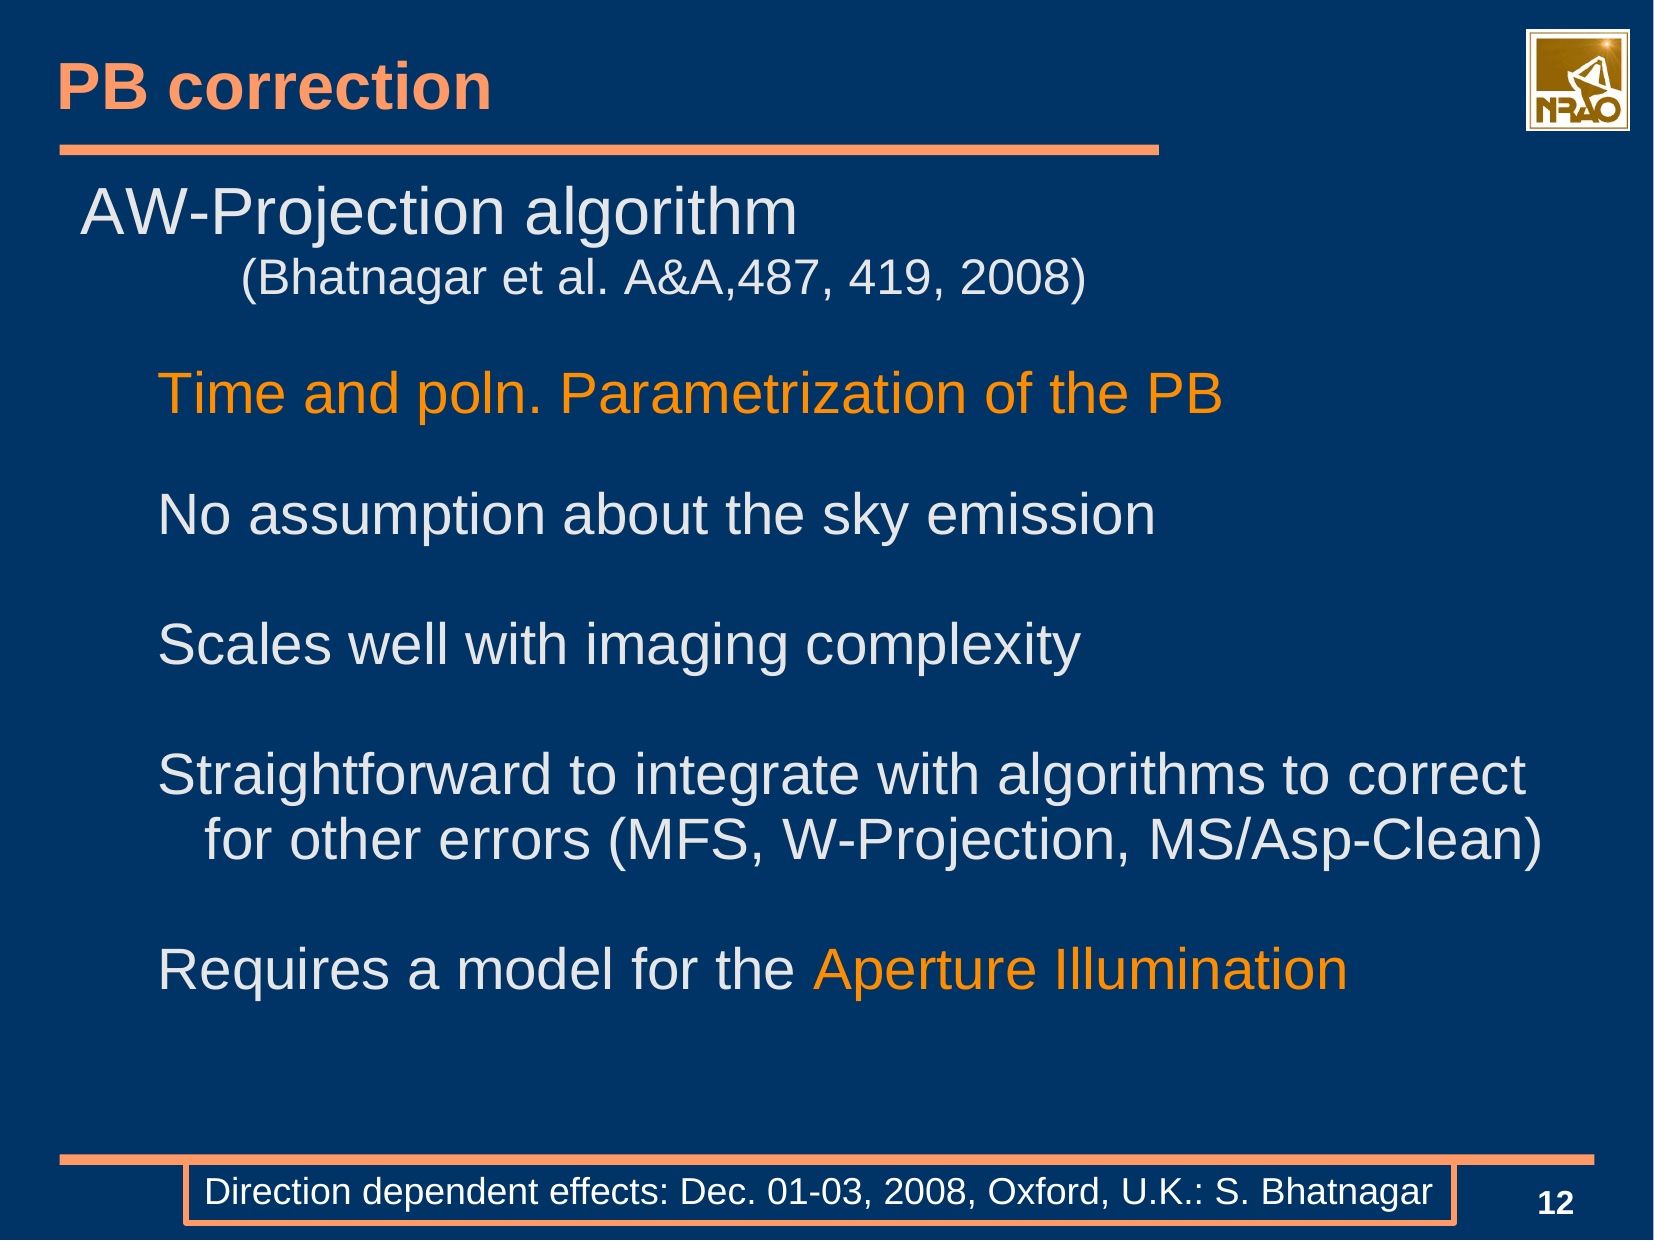

# PB correction
AW-Projection algorithm
(Bhatnagar et al. A&A,487, 419, 2008)
Time and poln. Parametrization of the PB
No assumption about the sky emission
Scales well with imaging complexity
Straightforward to integrate with algorithms to correct for other errors (MFS, W-Projection, MS/Asp-Clean)
Requires a model for the Aperture Illumination